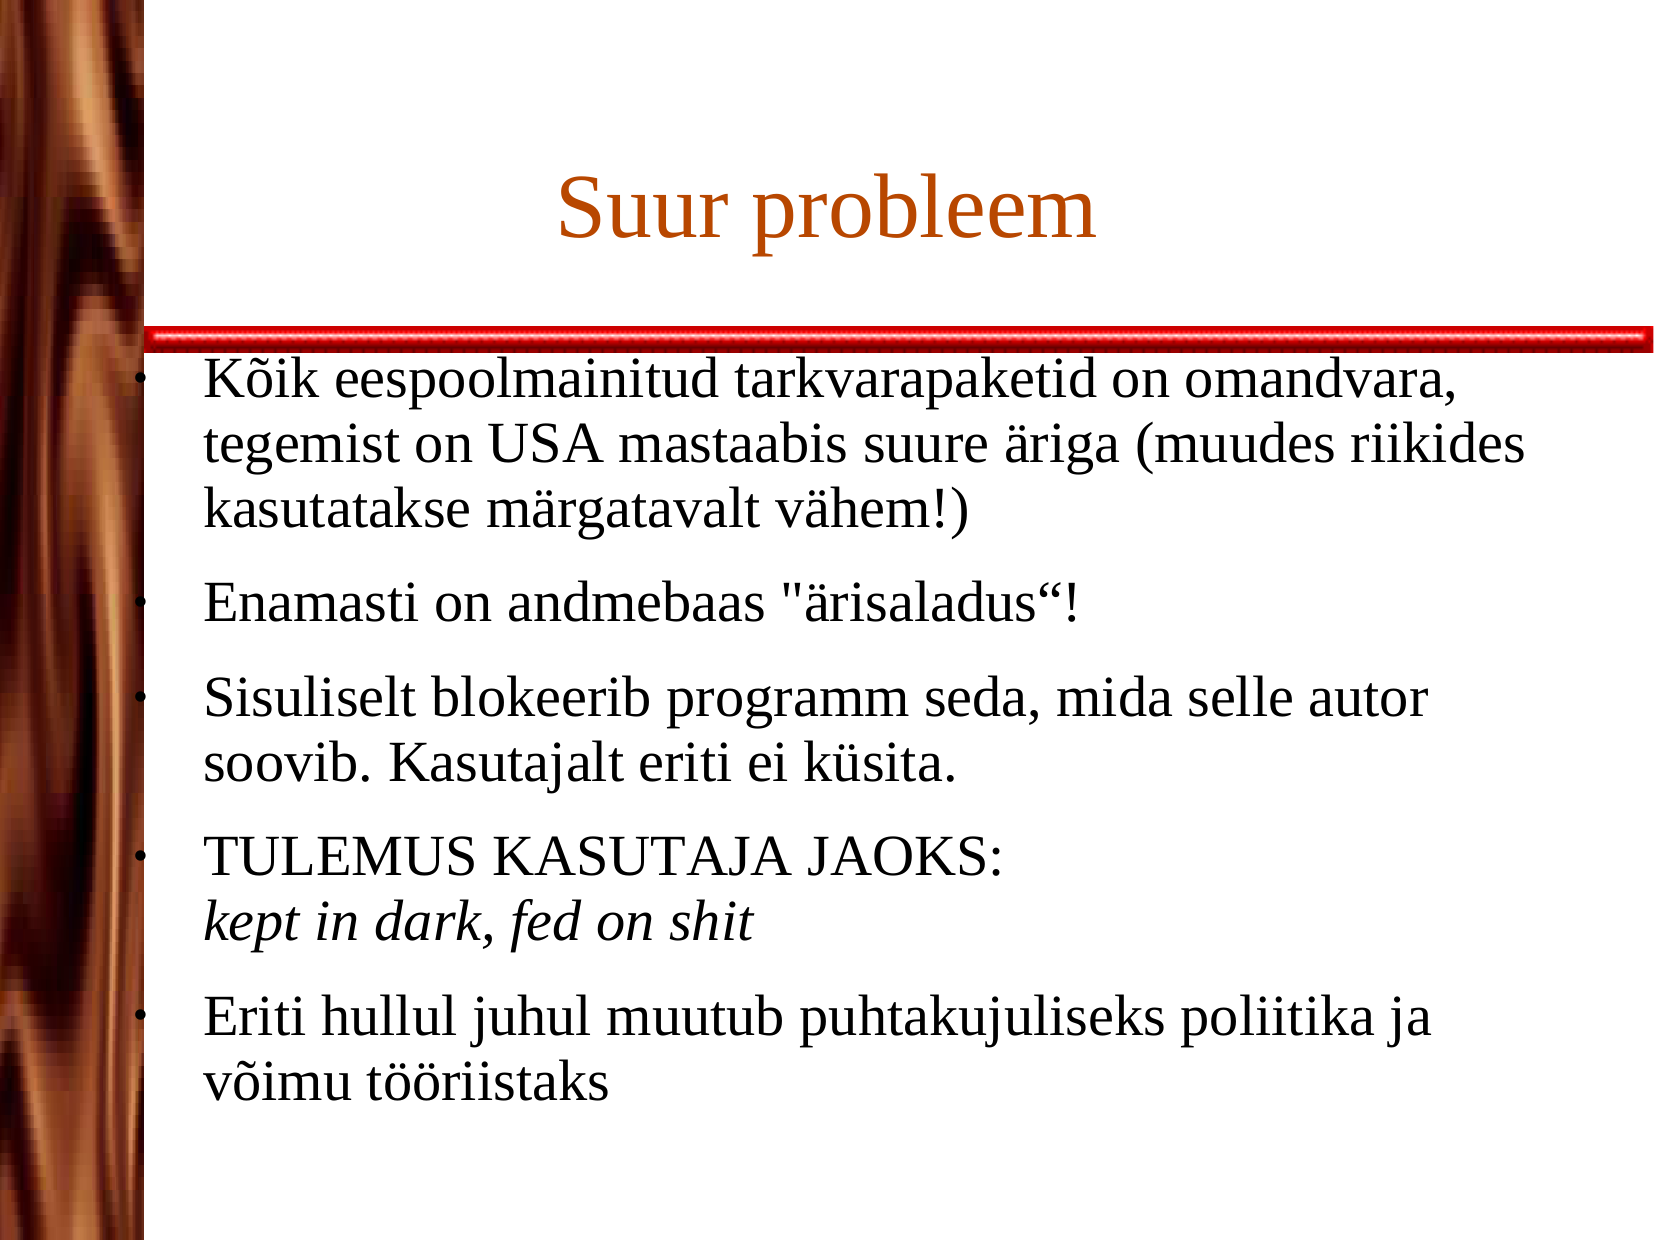

# Suur probleem
Kõik eespoolmainitud tarkvarapaketid on omandvara, tegemist on USA mastaabis suure äriga (muudes riikides kasutatakse märgatavalt vähem!)
Enamasti on andmebaas "ärisaladus“!
Sisuliselt blokeerib programm seda, mida selle autor soovib. Kasutajalt eriti ei küsita.
TULEMUS KASUTAJA JAOKS:
kept in dark, fed on shit
Eriti hullul juhul muutub puhtakujuliseks poliitika ja võimu tööriistaks